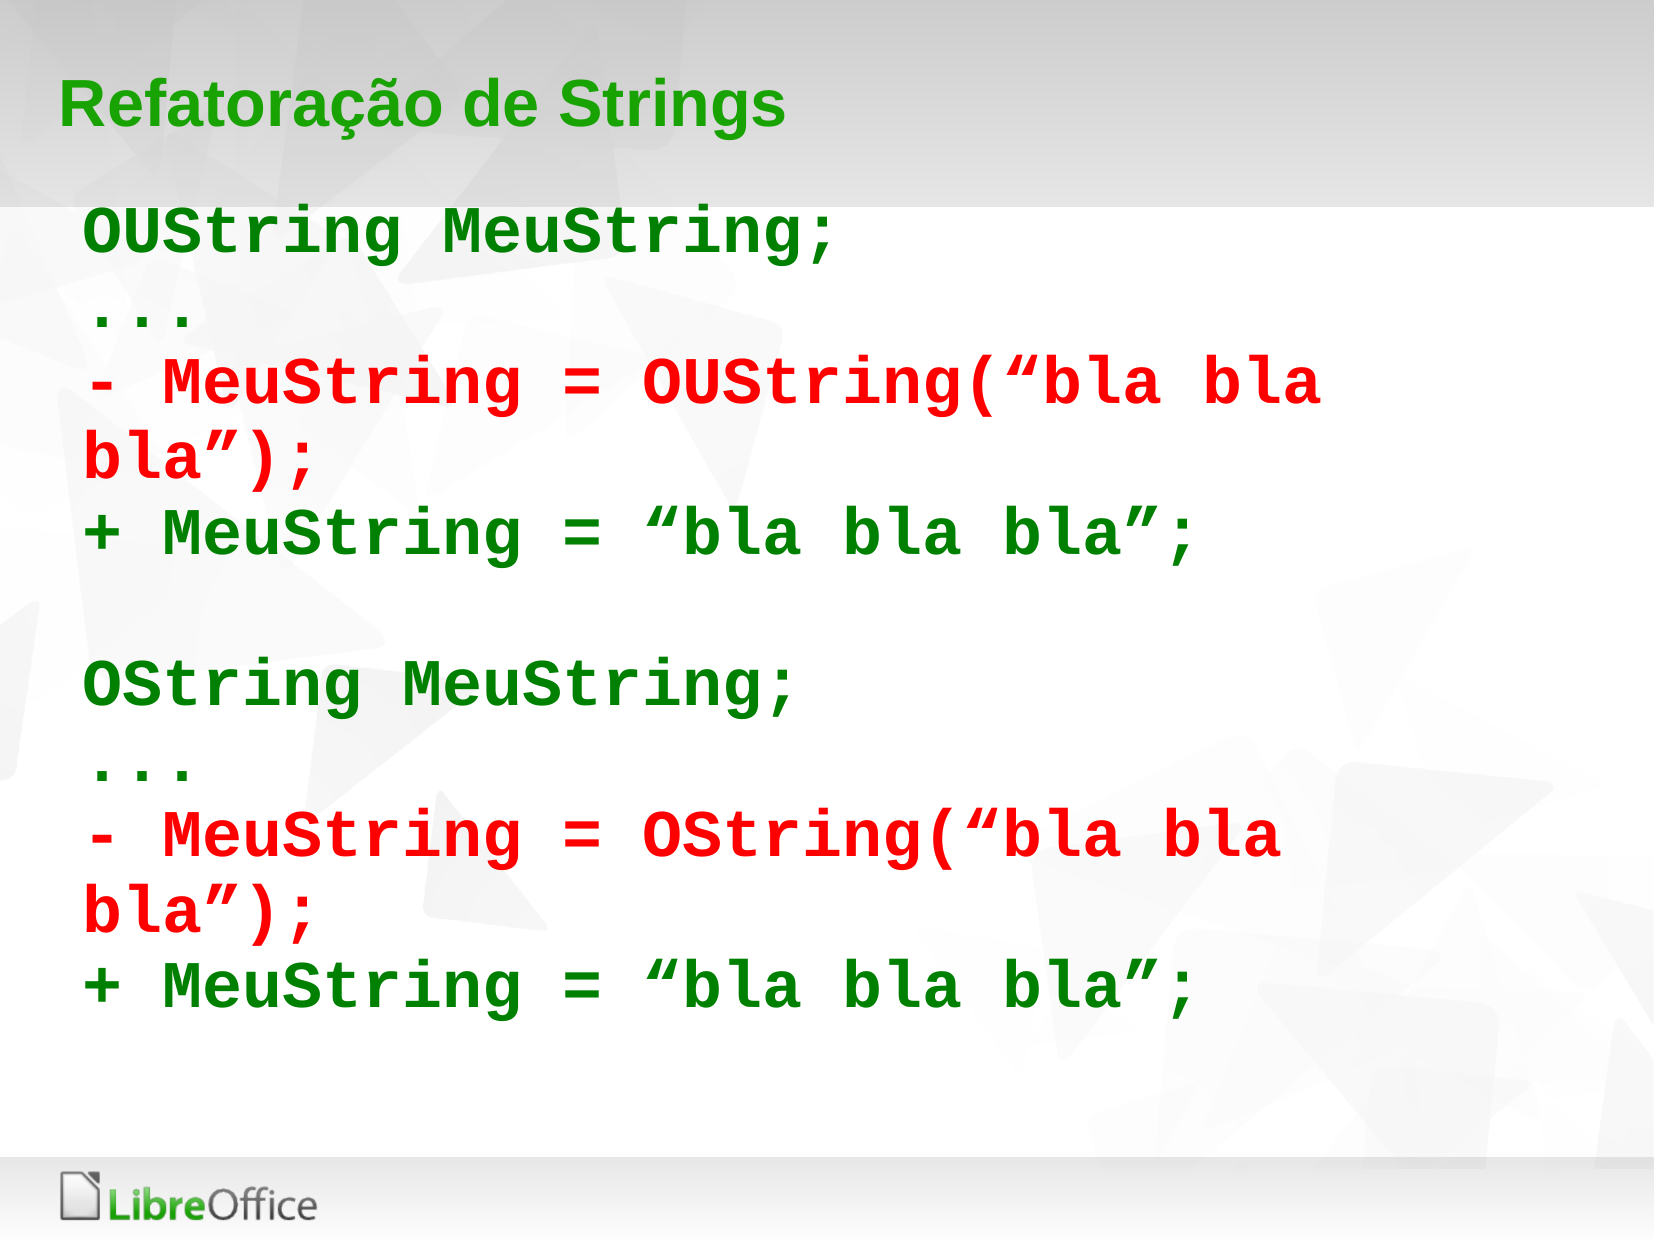

# Refatoração de Strings
OUString MeuString;
...
- MeuString = OUString(“bla bla bla”);
+ MeuString = “bla bla bla”;
OString MeuString;
...
- MeuString = OString(“bla bla bla”);
+ MeuString = “bla bla bla”;